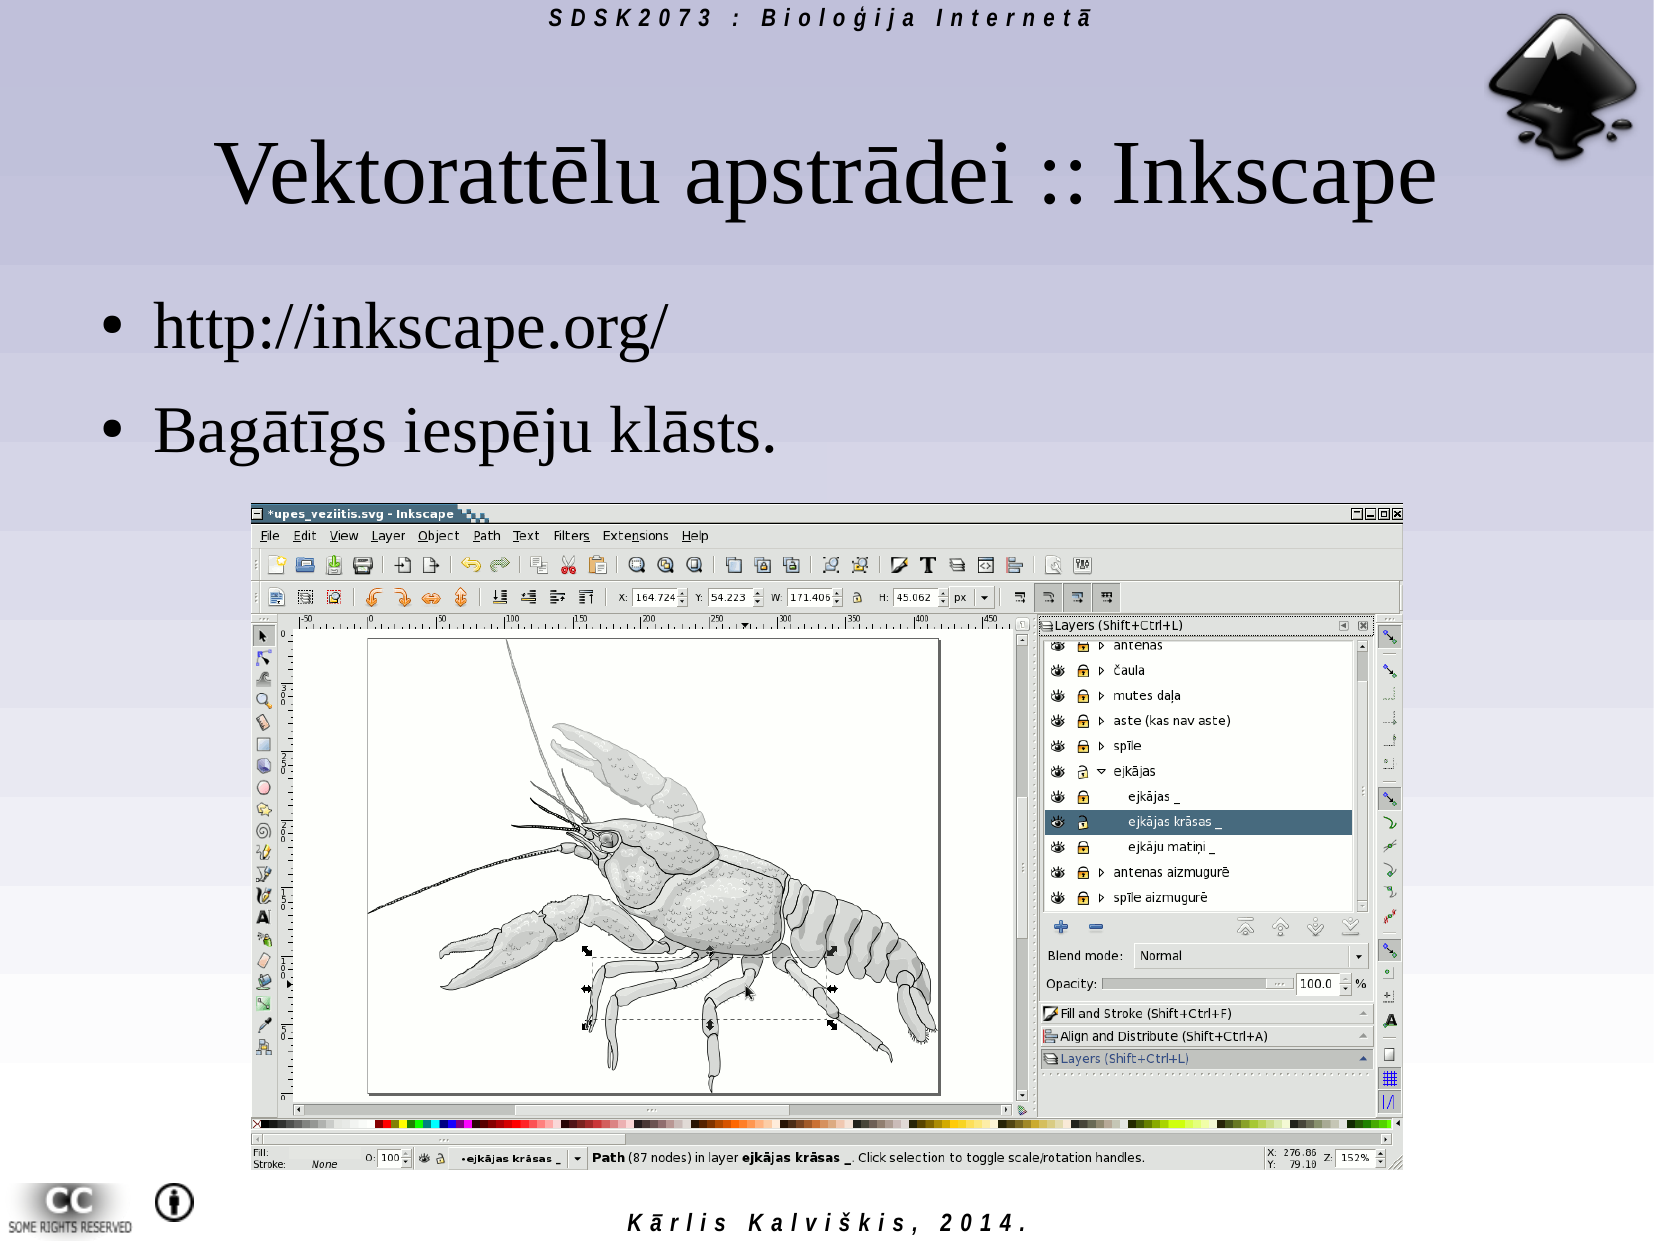

# Vektorattēlu apstrādei :: Inkscape
http://inkscape.org/
Bagātīgs iespēju klāsts.